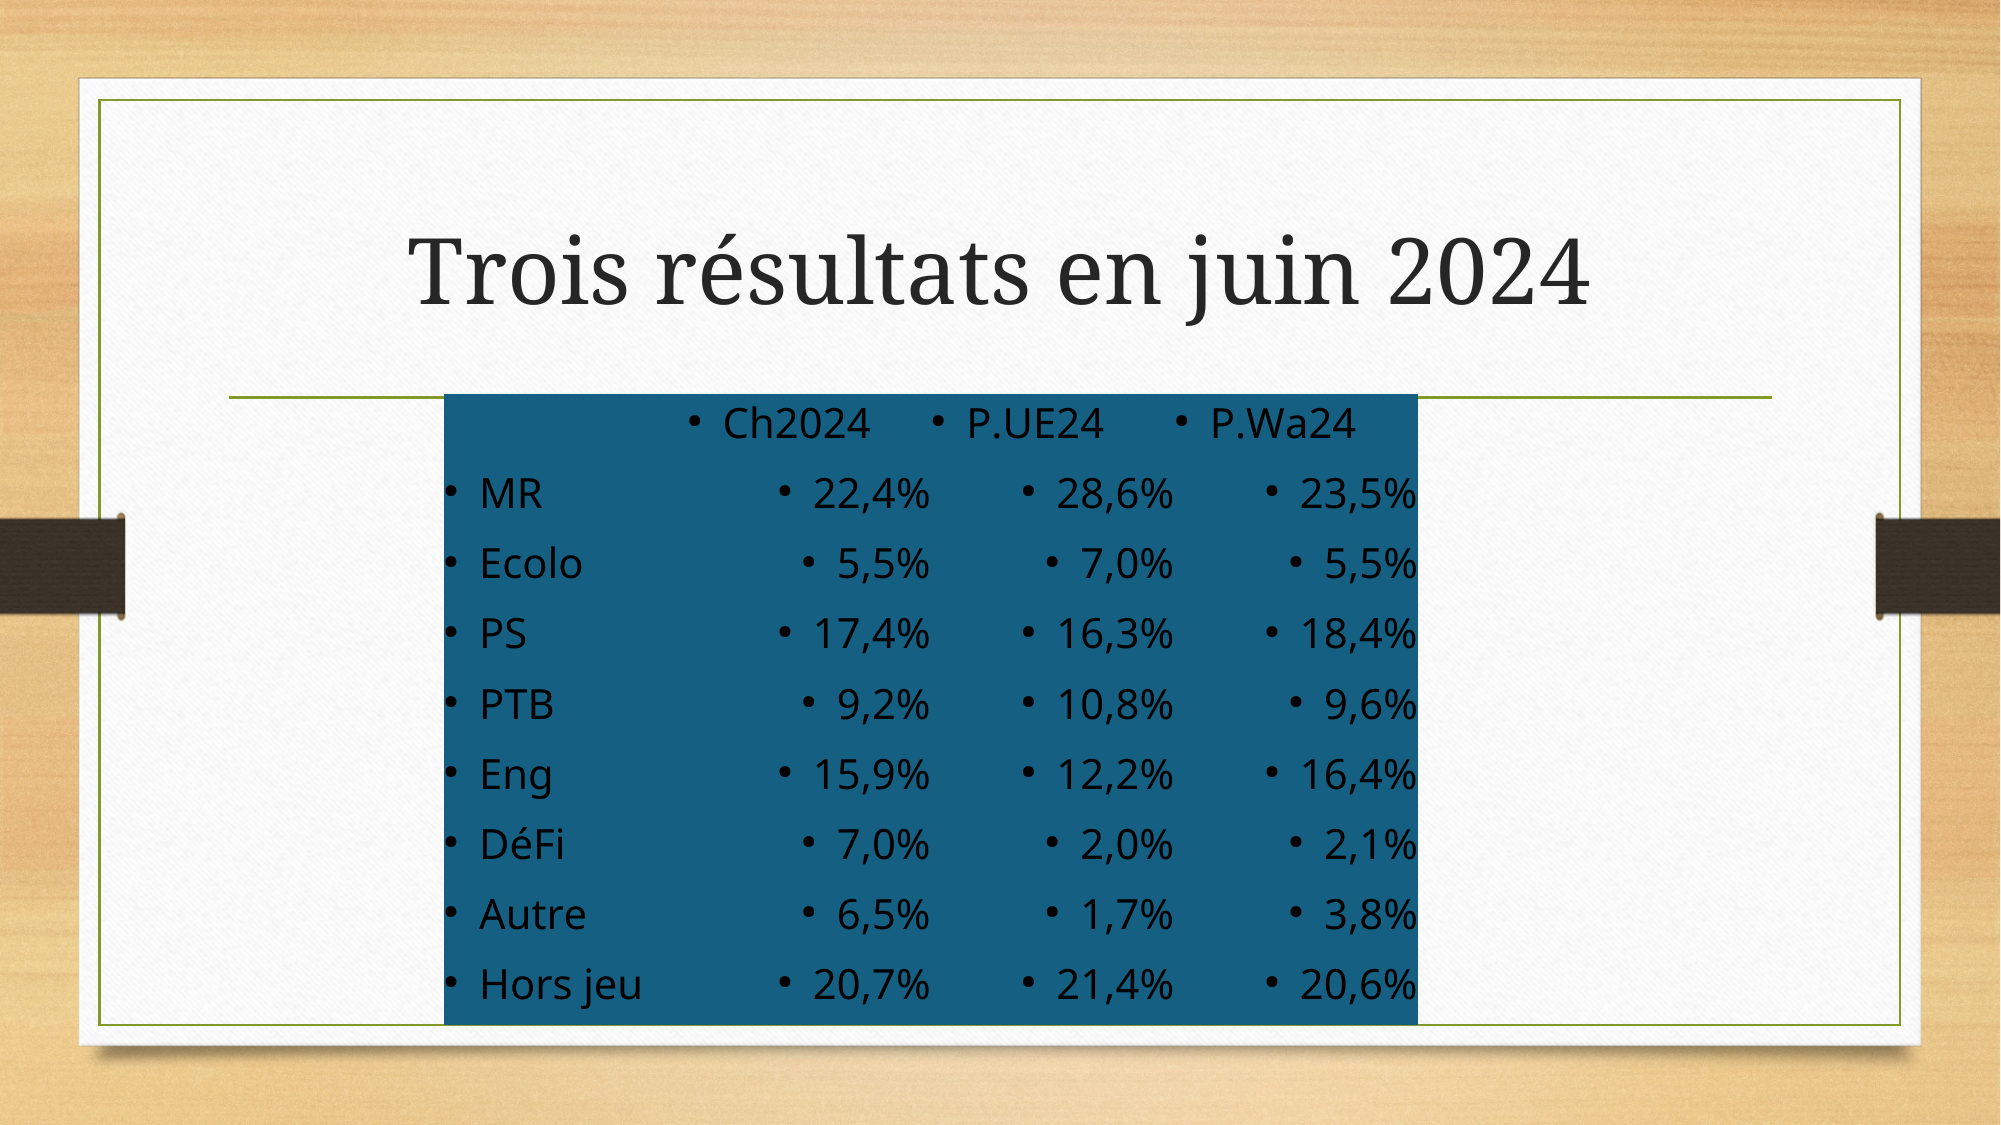

# Trois résultats en juin 2024
| | Ch2024 | P.UE24 | P.Wa24 |
| --- | --- | --- | --- |
| MR | 22,4% | 28,6% | 23,5% |
| Ecolo | 5,5% | 7,0% | 5,5% |
| PS | 17,4% | 16,3% | 18,4% |
| PTB | 9,2% | 10,8% | 9,6% |
| Eng | 15,9% | 12,2% | 16,4% |
| DéFi | 7,0% | 2,0% | 2,1% |
| Autre | 6,5% | 1,7% | 3,8% |
| Hors jeu | 20,7% | 21,4% | 20,6% |